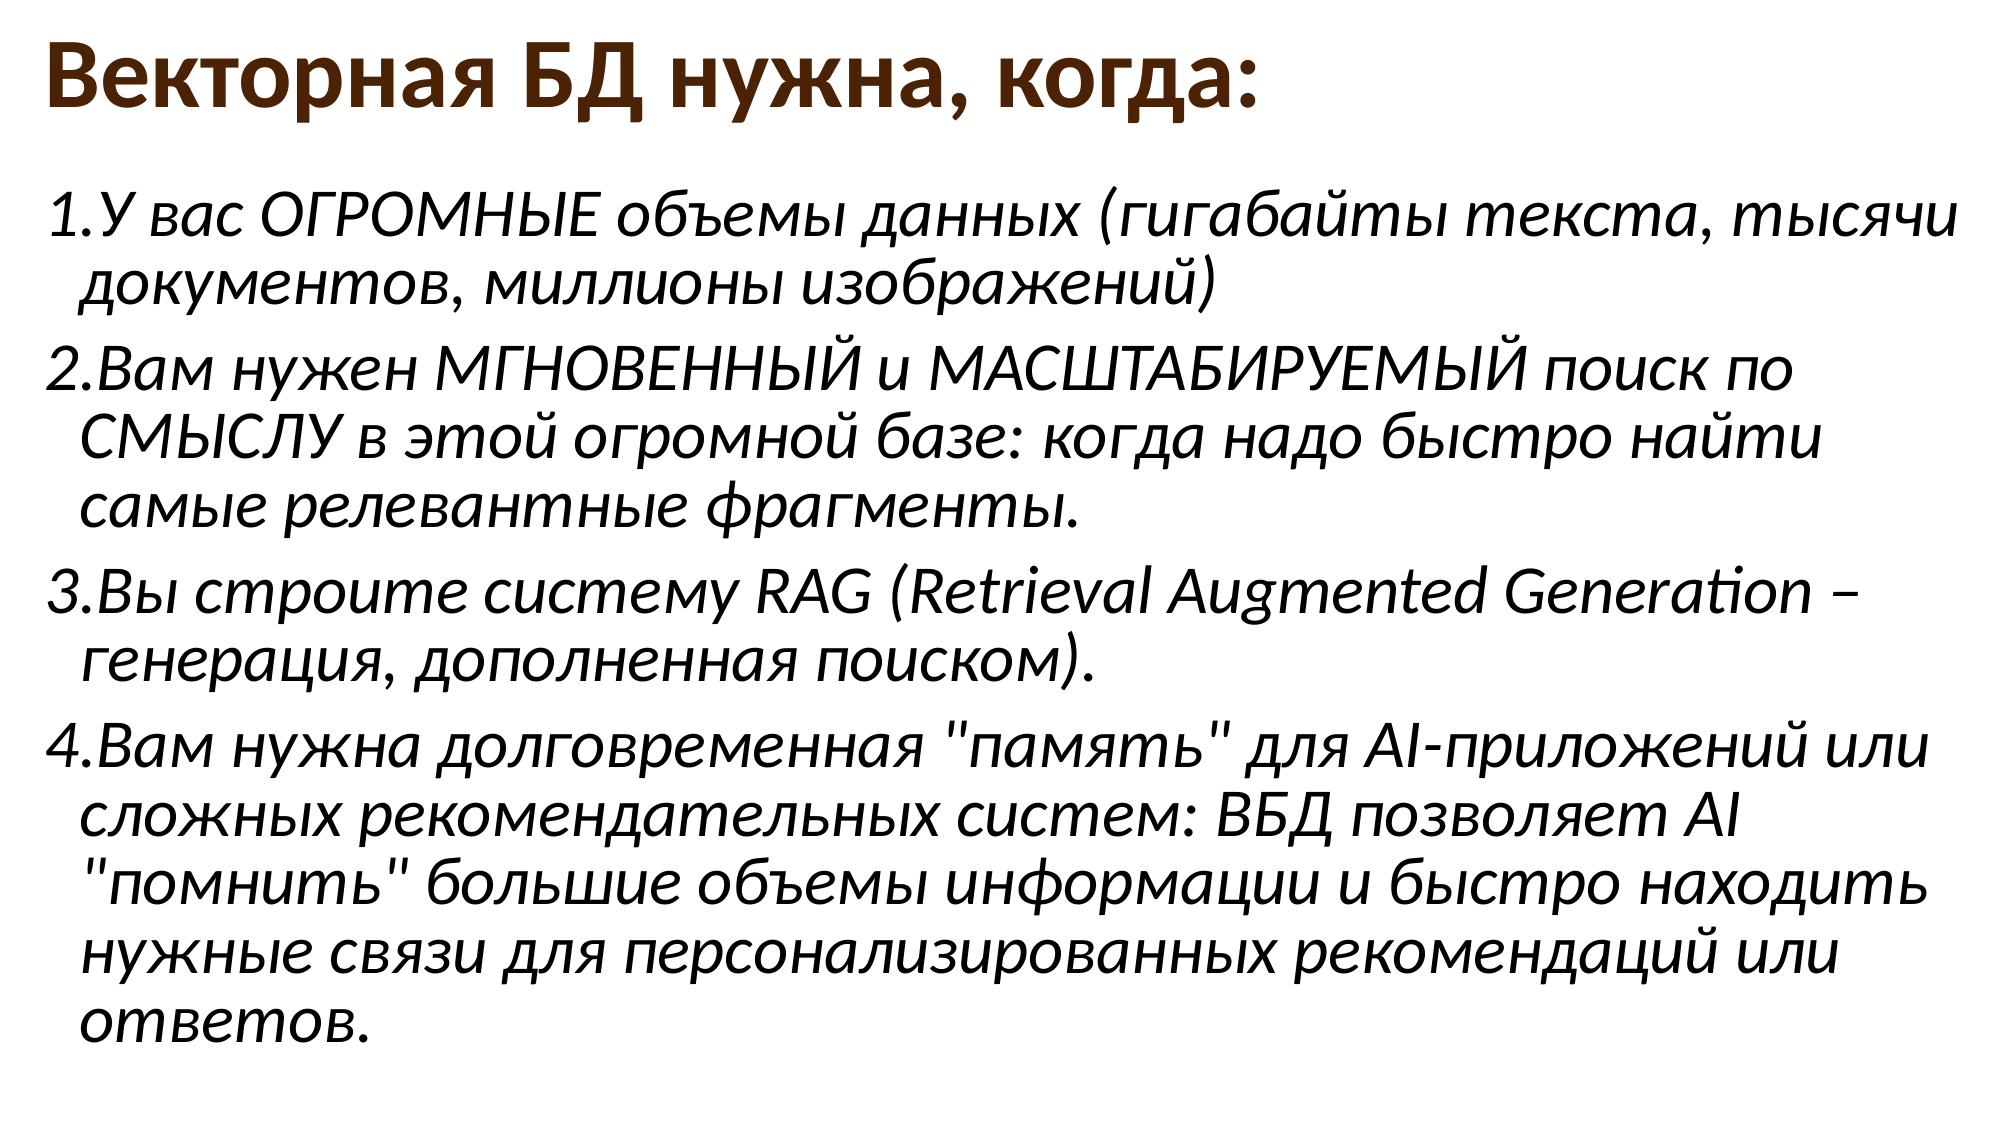

Векторная БД нужна, когда:
У вас ОГРОМНЫЕ объемы данных (гигабайты текста, тысячи документов, миллионы изображений)
Вам нужен МГНОВЕННЫЙ и МАСШТАБИРУЕМЫЙ поиск по СМЫСЛУ в этой огромной базе: когда надо быстро найти самые релевантные фрагменты.
Вы строите систему RAG (Retrieval Augmented Generation – генерация, дополненная поиском).
Вам нужна долговременная "память" для AI-приложений или сложных рекомендательных систем: ВБД позволяет AI "помнить" большие объемы информации и быстро находить нужные связи для персонализированных рекомендаций или ответов.